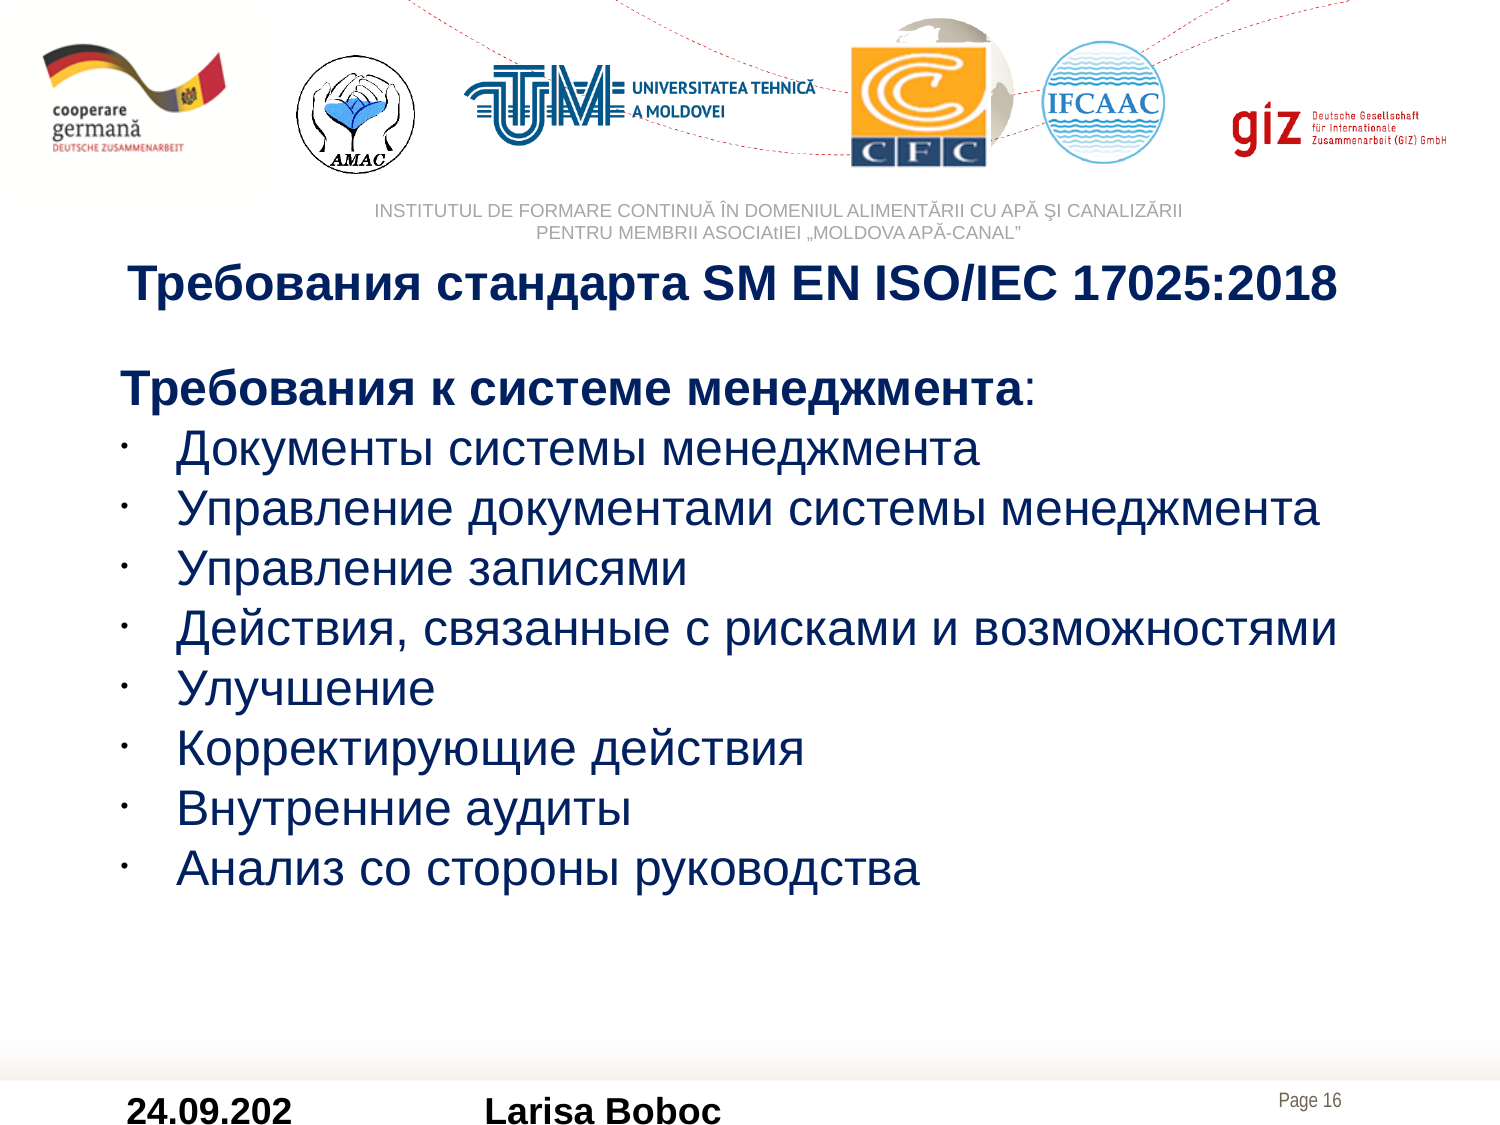

INSTITUTUL DE FORMARE CONTINUĂ ÎN DOMENIUL ALIMENTĂRII CU APĂ ŞI CANALIZĂRII
PENTRU MEMBRII ASOCIAtIEI „MOLDOVA APĂ-CANAL”
# Требования стандарта SM EN ISO/IEC 17025:2018
Требования к системе менеджмента:
Документы системы менеджмента
Управление документами системы менеджмента
Управление записями
Действия, связанные с рисками и возможностями
Улучшение
Корректирующие действия
Внутренние аудиты
Анализ со стороны руководства
Larisa Boboc